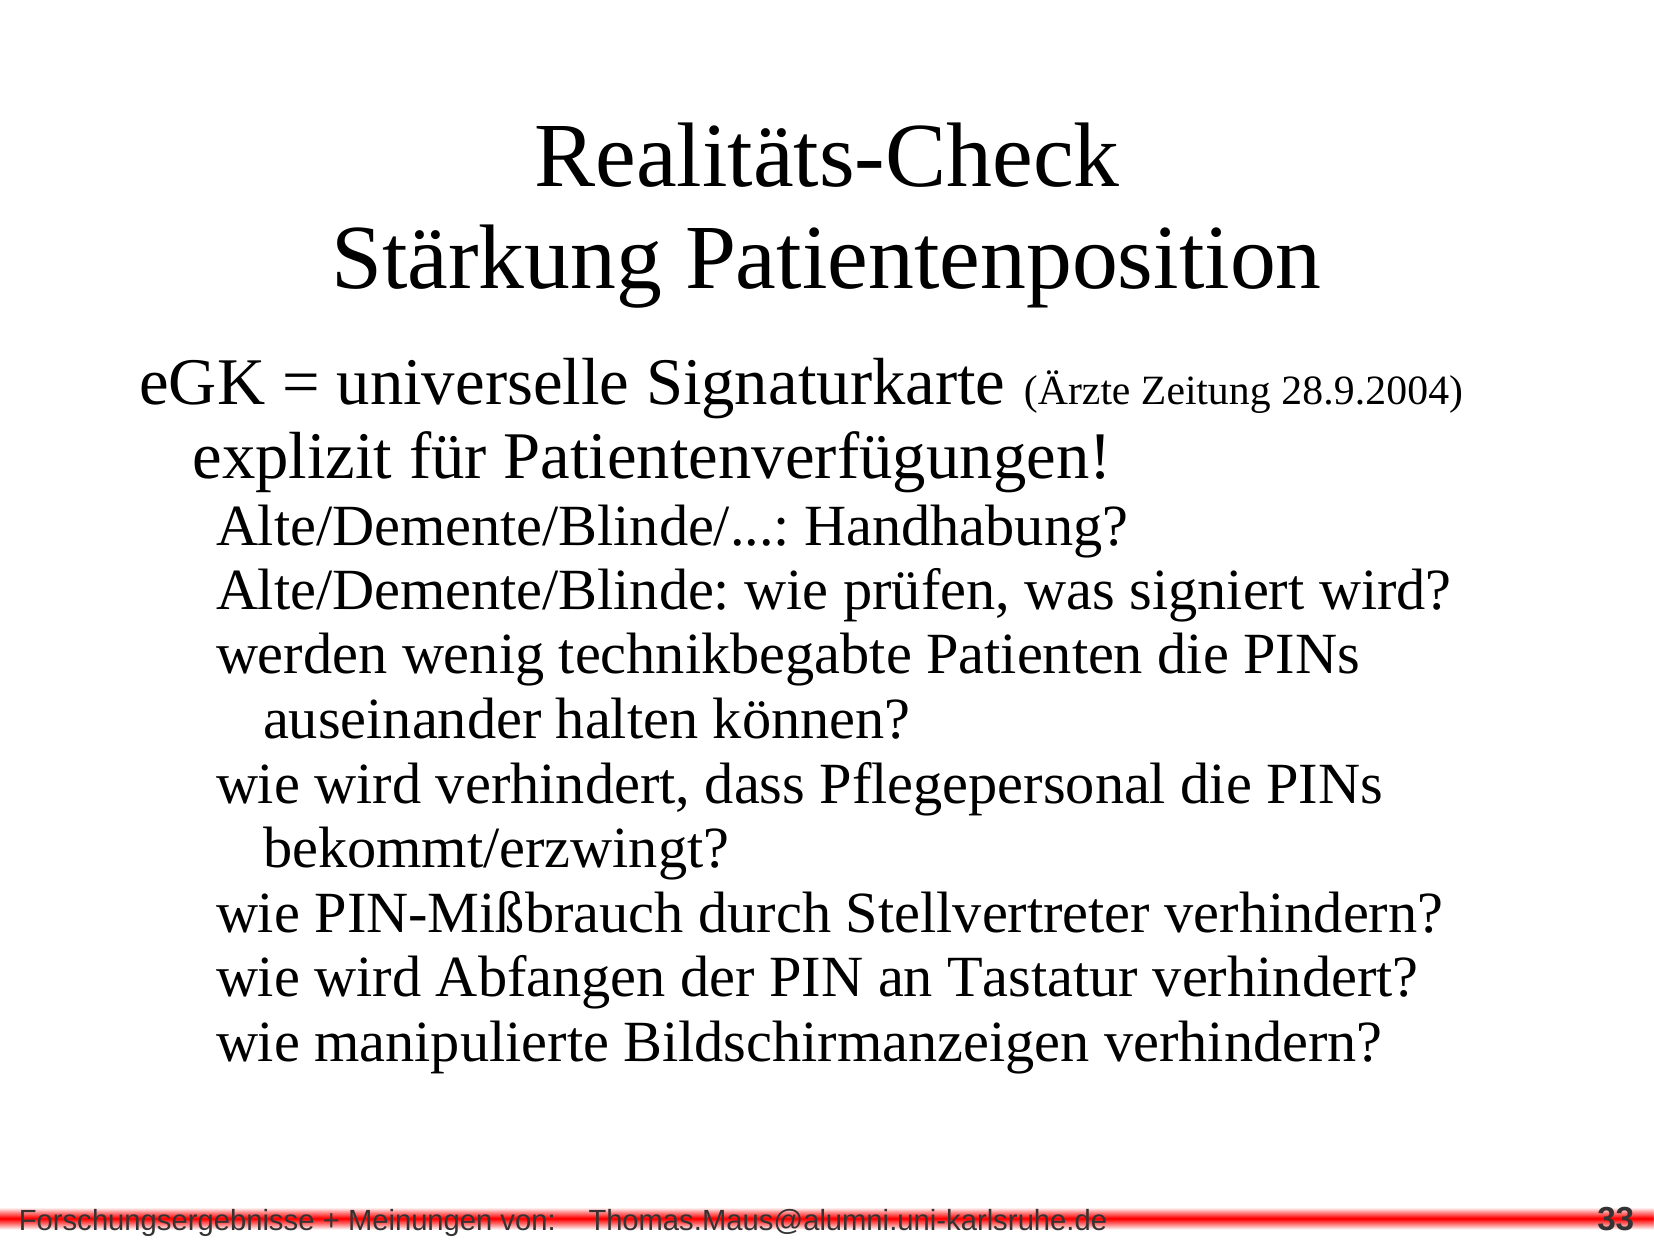

# Realitäts-Check Stärkung Patientenposition
eGK = universelle Signaturkarte (Ärzte Zeitung 28.9.2004)
explizit für Patientenverfügungen!
Alte/Demente/Blinde/...: Handhabung?
Alte/Demente/Blinde: wie prüfen, was signiert wird?
werden wenig technikbegabte Patienten die PINs auseinander halten können?
wie wird verhindert, dass Pflegepersonal die PINs bekommt/erzwingt?
wie PIN-Mißbrauch durch Stellvertreter verhindern?
wie wird Abfangen der PIN an Tastatur verhindert?
wie manipulierte Bildschirmanzeigen verhindern?